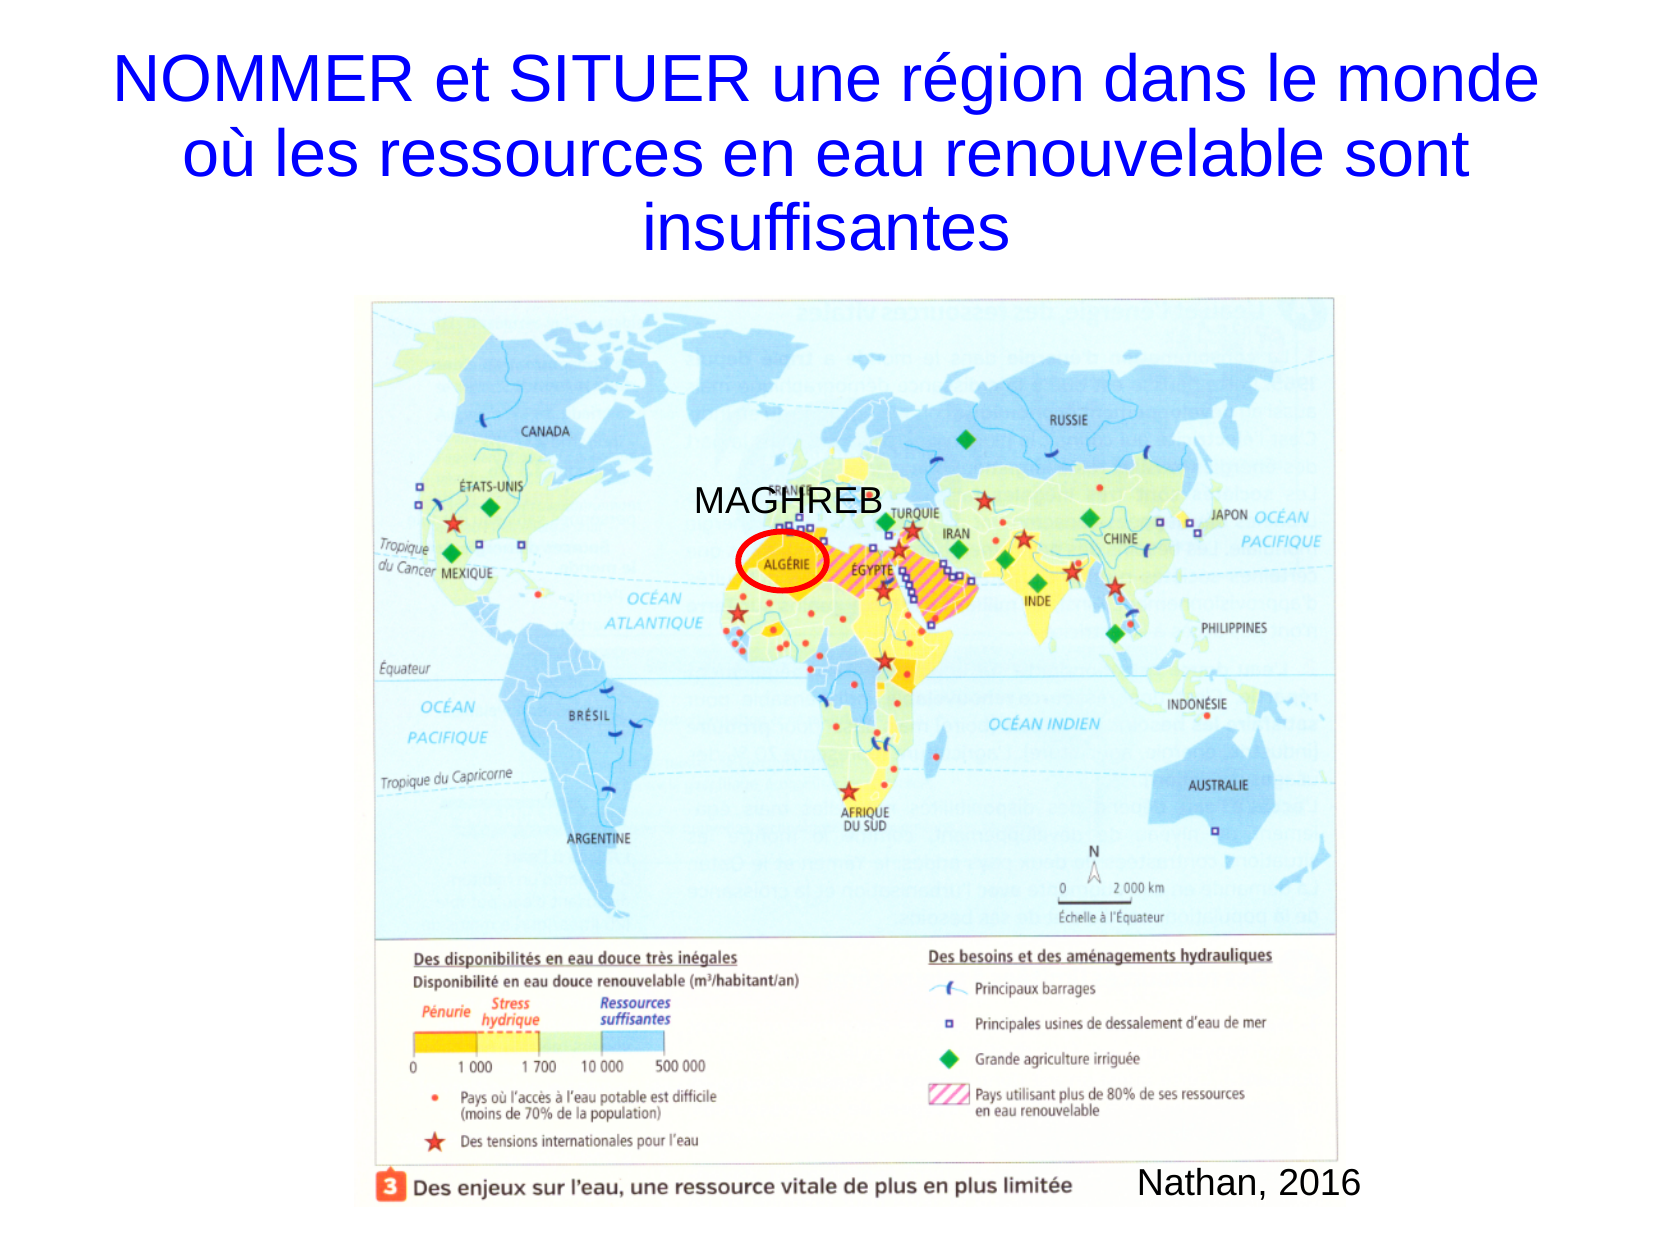

# NOMMER et SITUER une région dans le monde où les ressources en eau renouvelable sont insuffisantes
MAGHREB
Nathan, 2016